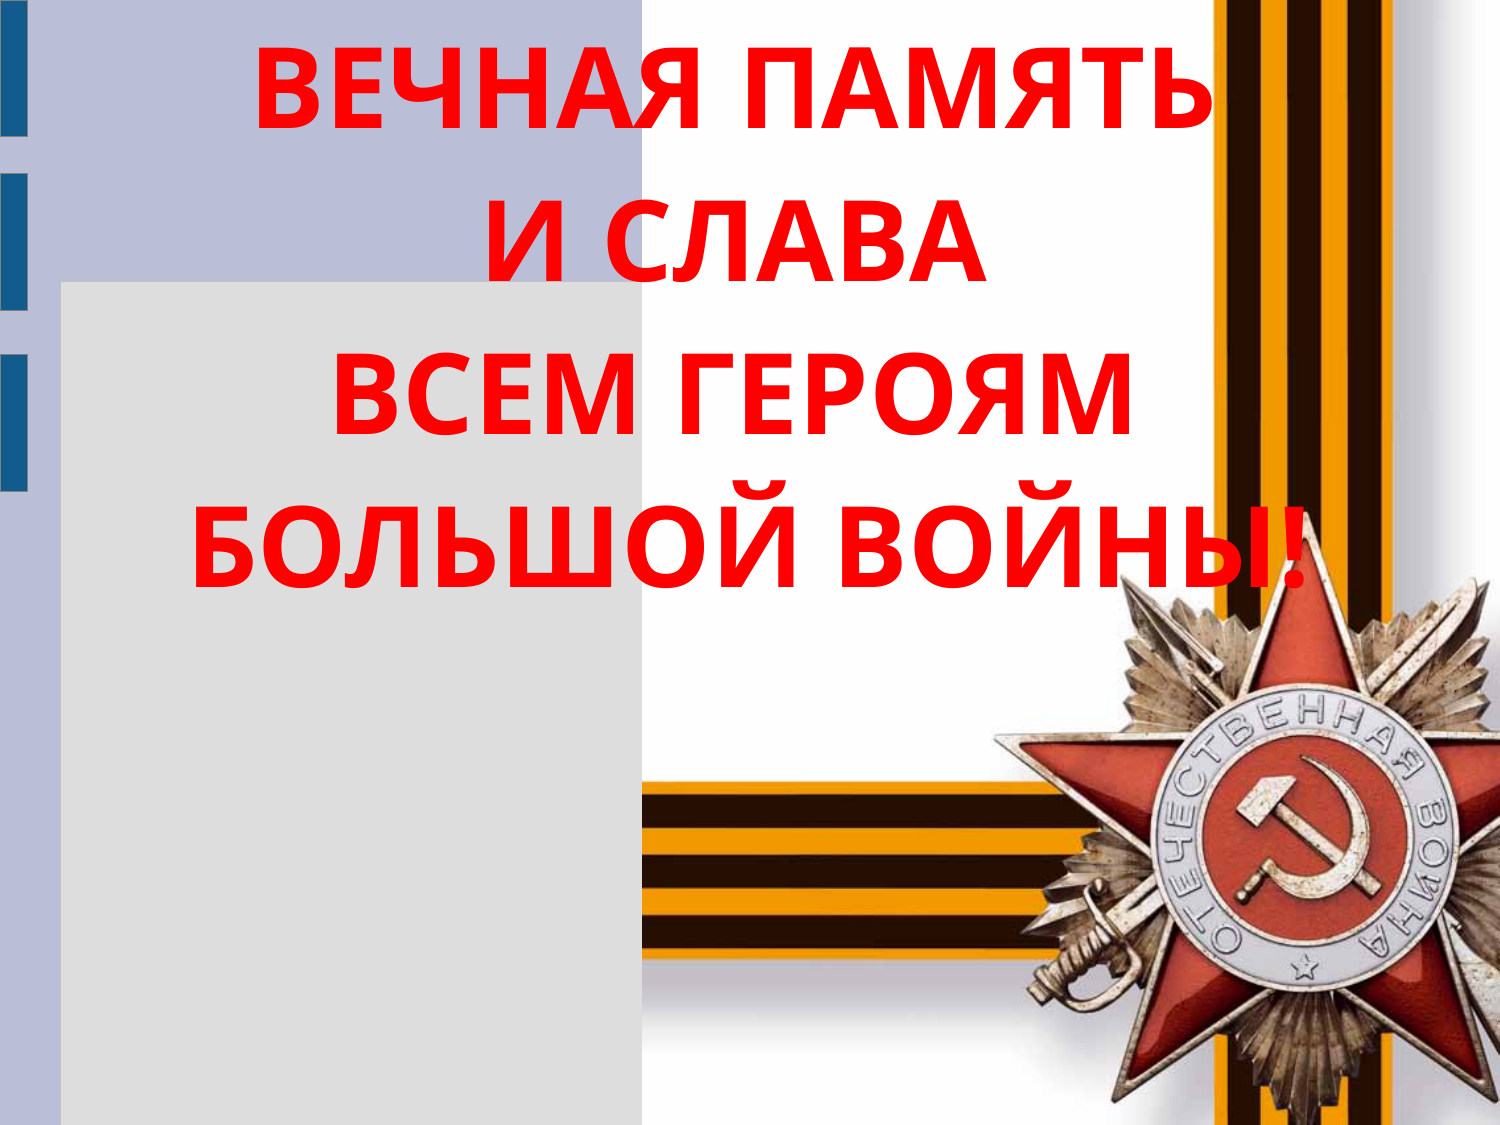

ВЕЧНАЯ ПАМЯТЬ
И СЛАВА
ВСЕМ ГЕРОЯМ
БОЛЬШОЙ ВОЙНЫ!